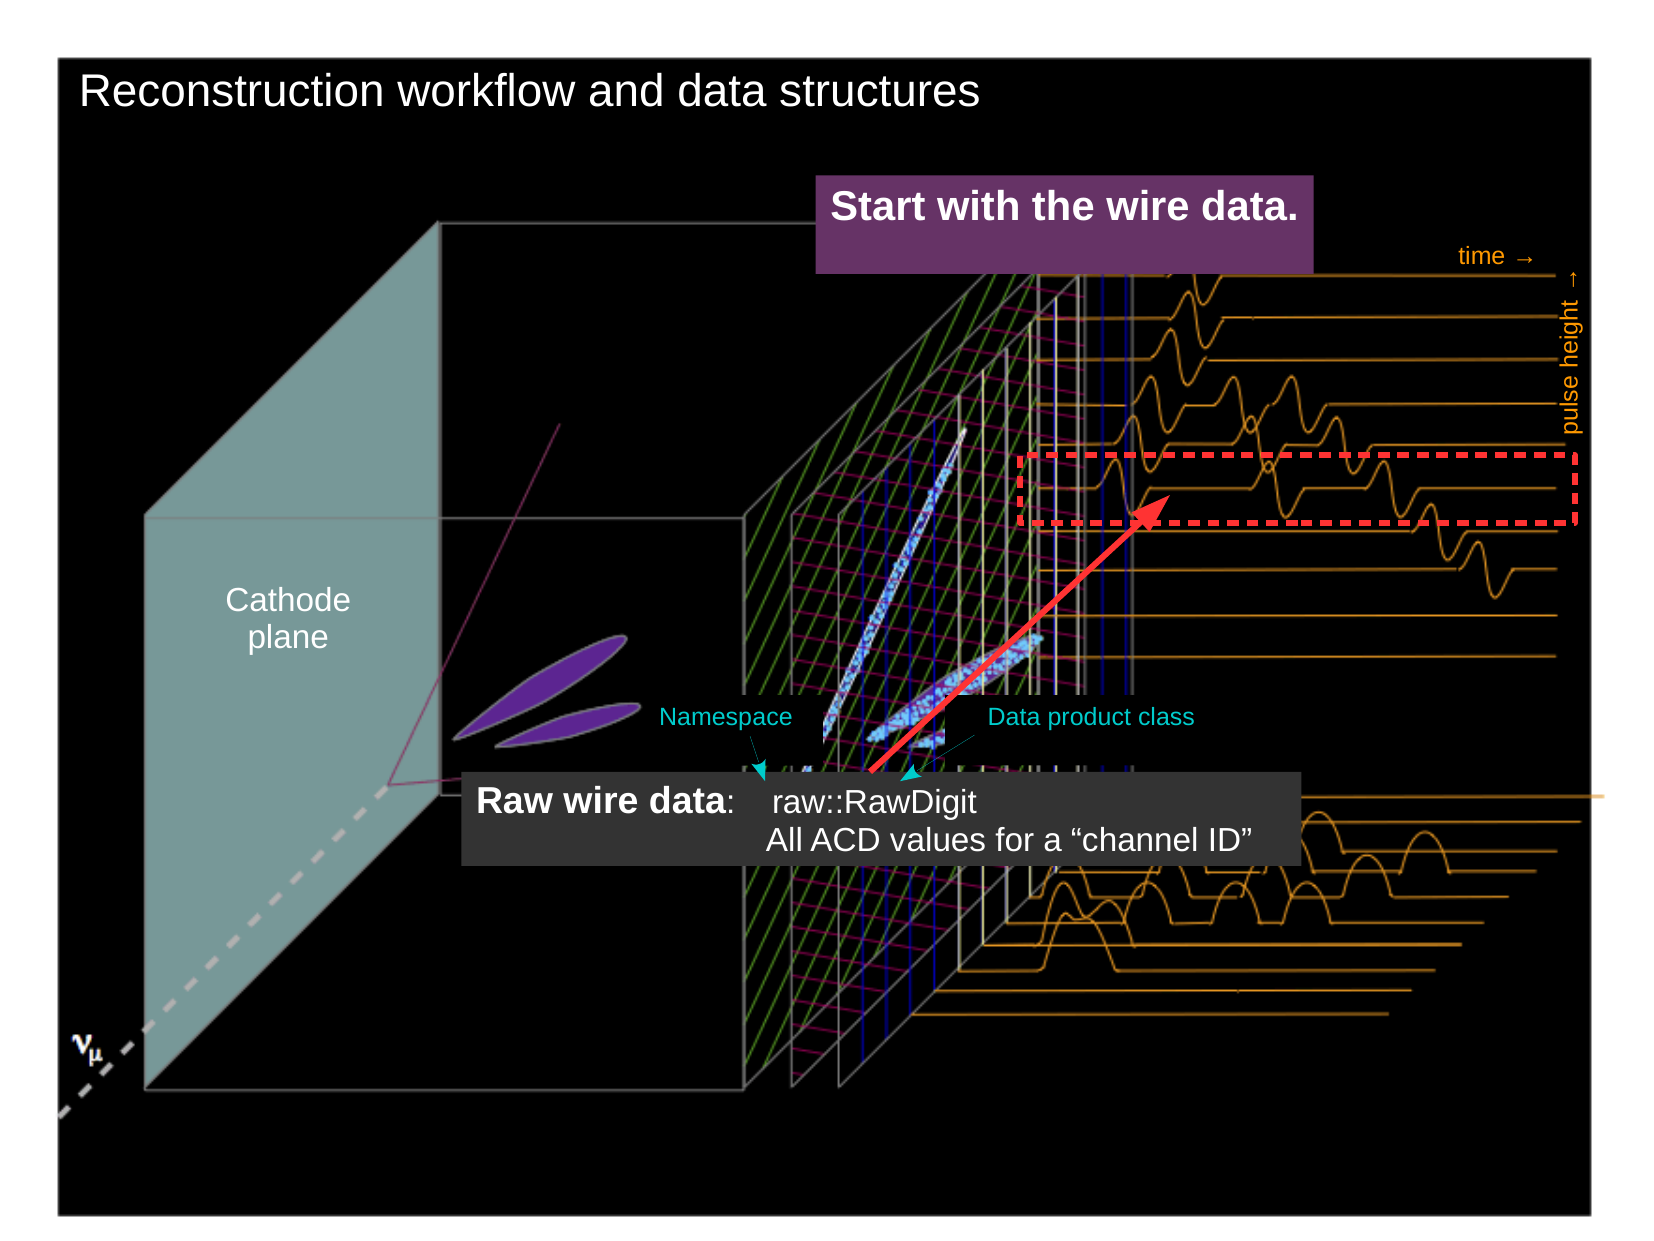

Reconstruction workflow and data structures
Start with the wire data.
time →
pulse height →
Cathode
plane
 Data product class
Namespace
LAr volume
Raw wire data: raw::RawDigit
			 All ACD values for a “channel ID”
101